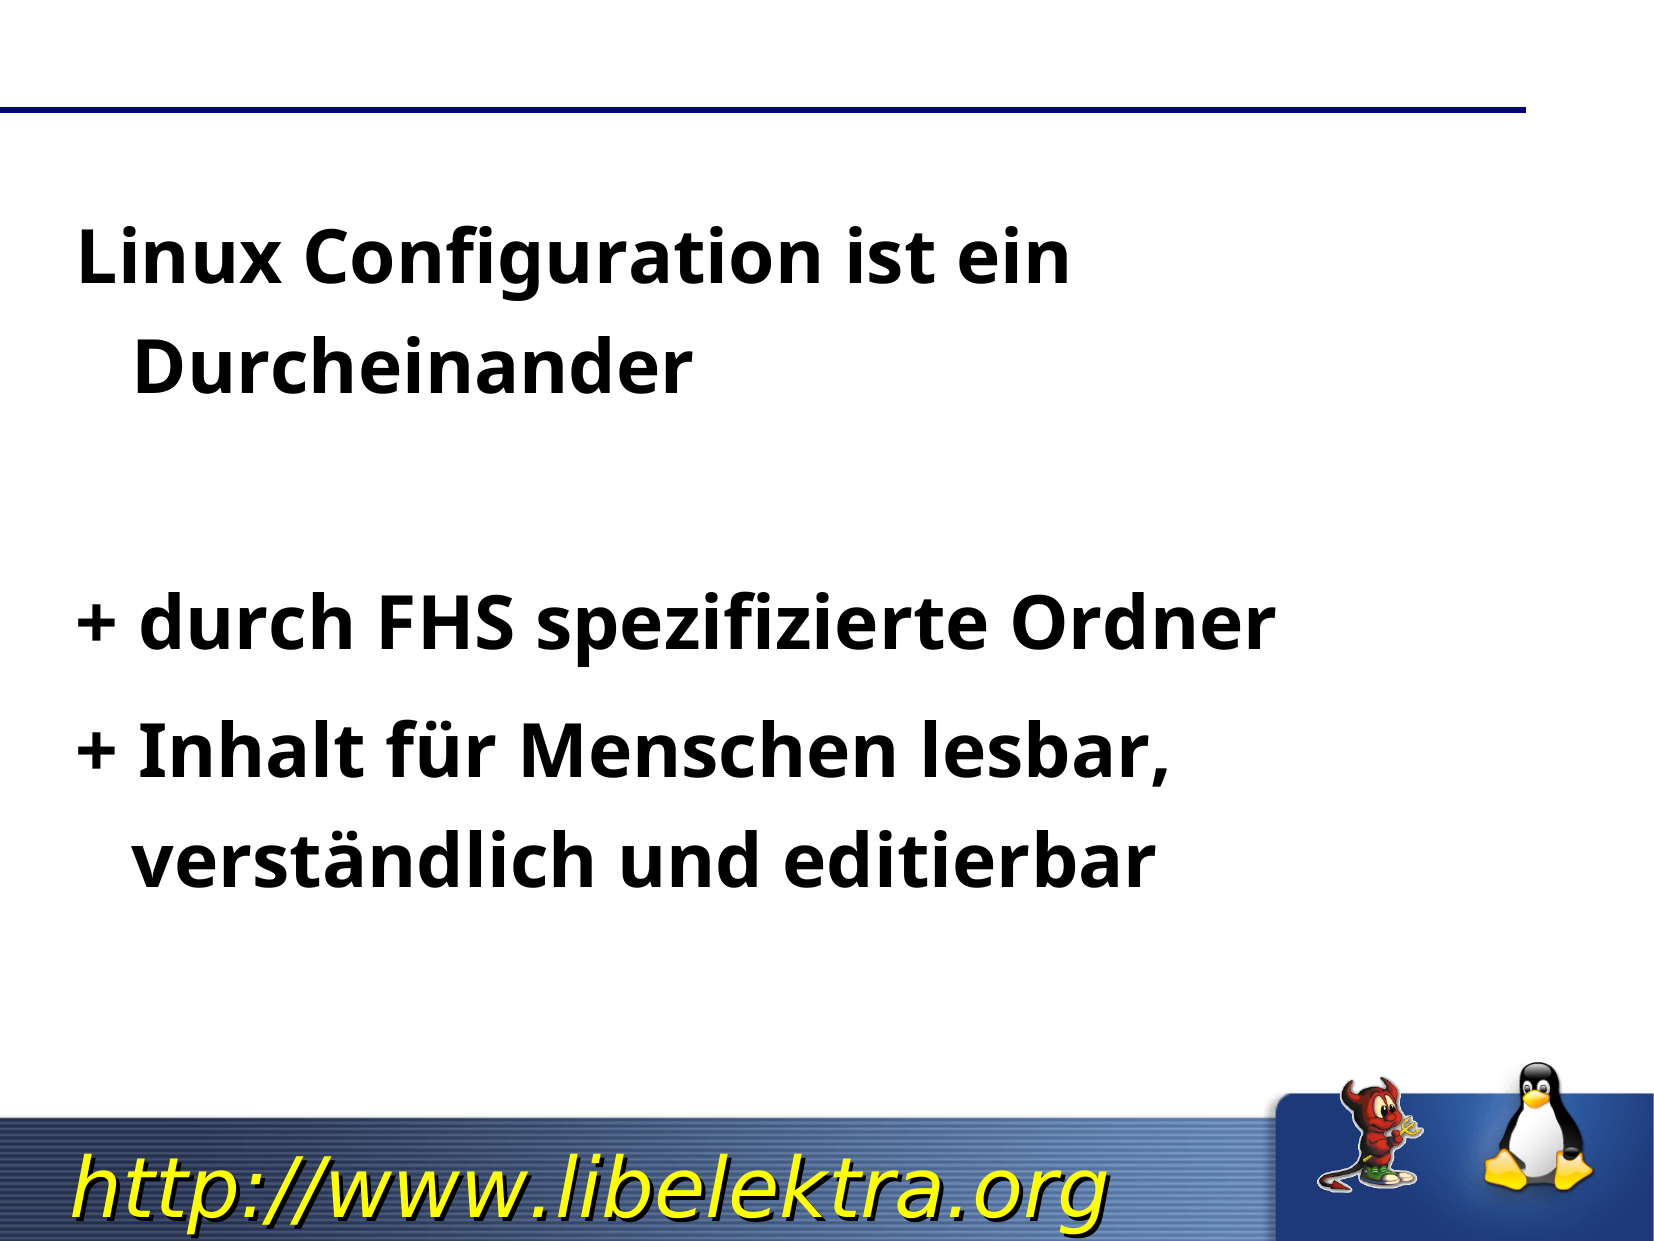

# Linux Configuration ist ein Durcheinander
+ durch FHS spezifizierte Ordner
+ Inhalt für Menschen lesbar, verständlich und editierbar